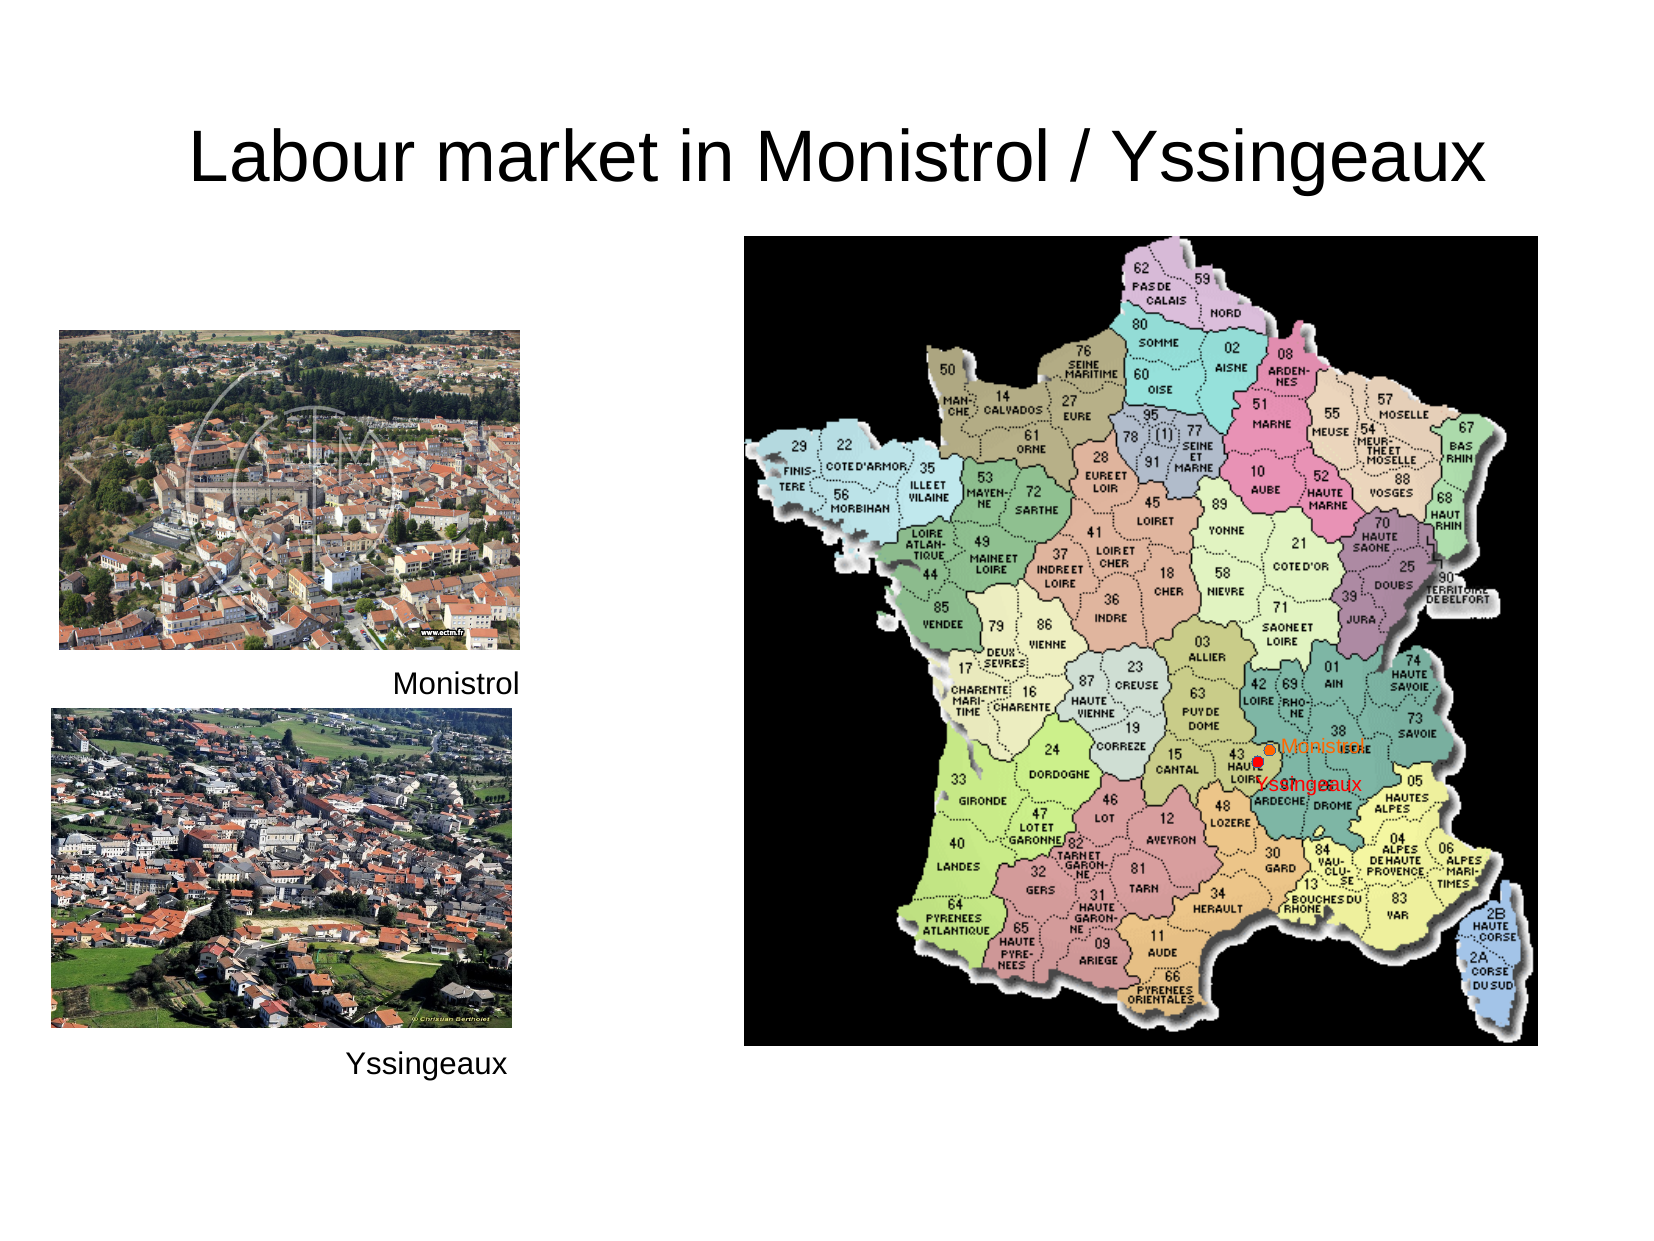

# Labour market in Monistrol / Yssingeaux
Monistrol
Monistrol
Yssingeaux
Yssingeaux